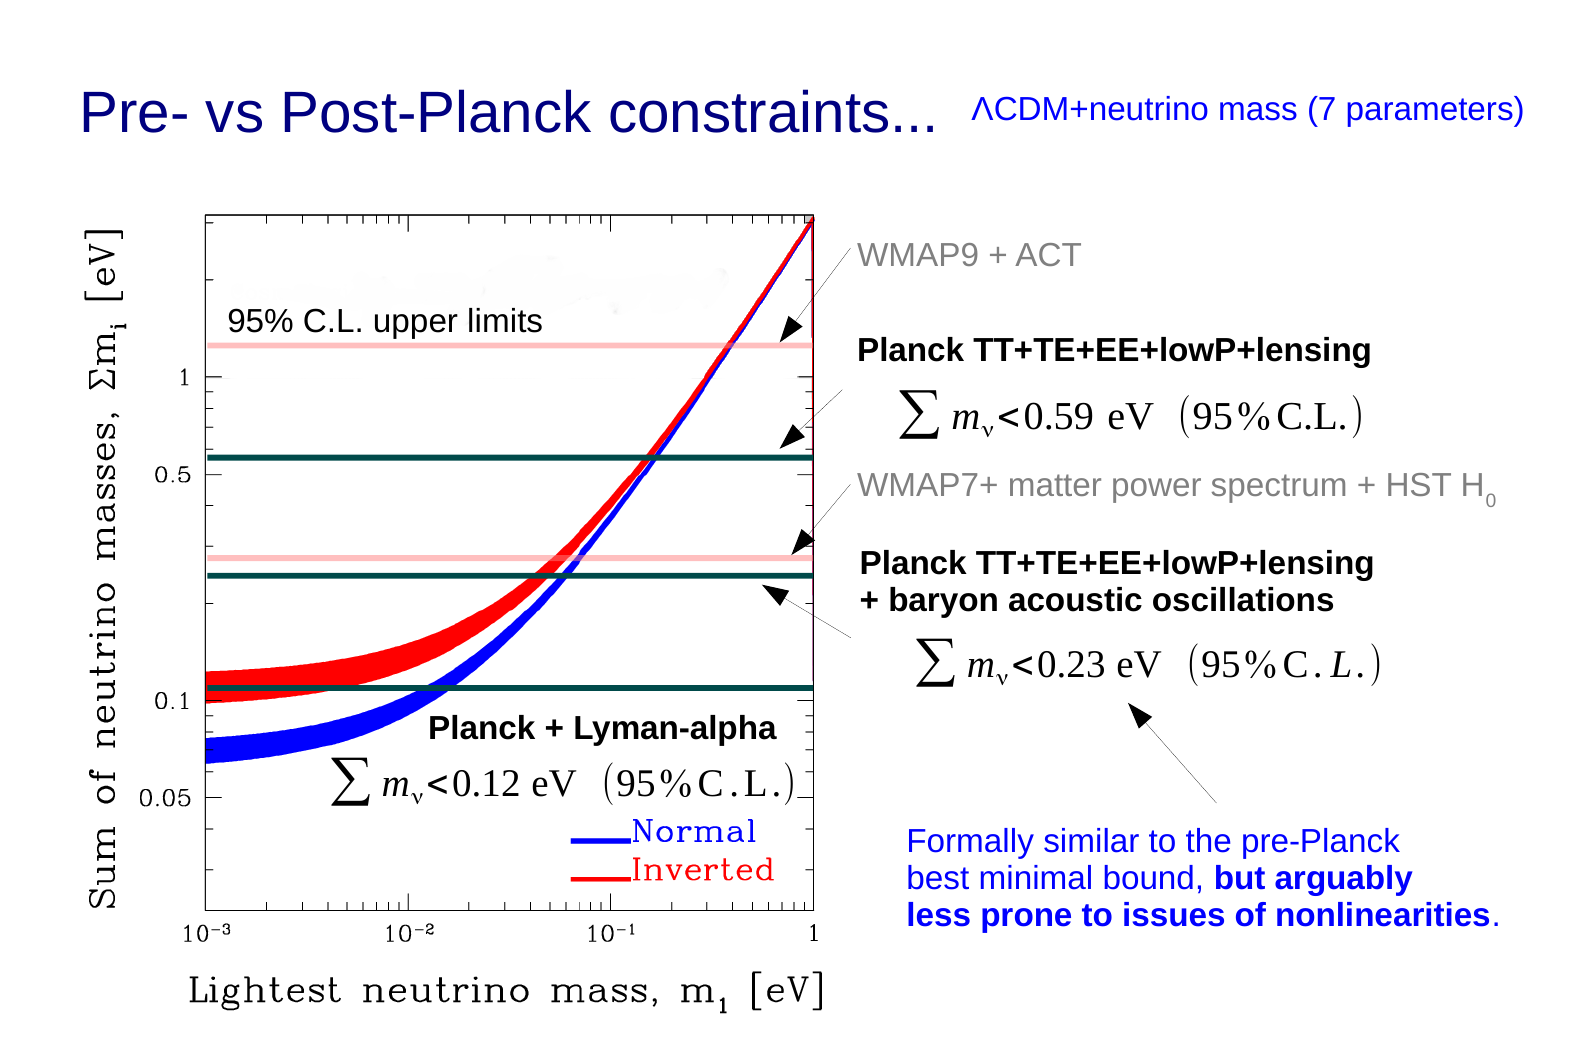

# Pre- vs Post-Planck constraints...
ΛCDM+neutrino mass (7 parameters)
WMAP9 + ACT
95% C.L. upper limits
Planck TT+TE+EE+lowP+lensing
WMAP7+ matter power spectrum + HST H0
Planck TT+TE+EE+lowP+lensing
+ baryon acoustic oscillations
Planck + Lyman-alpha
Formally similar to the pre-Planck
best minimal bound, but arguably
less prone to issues of nonlinearities.